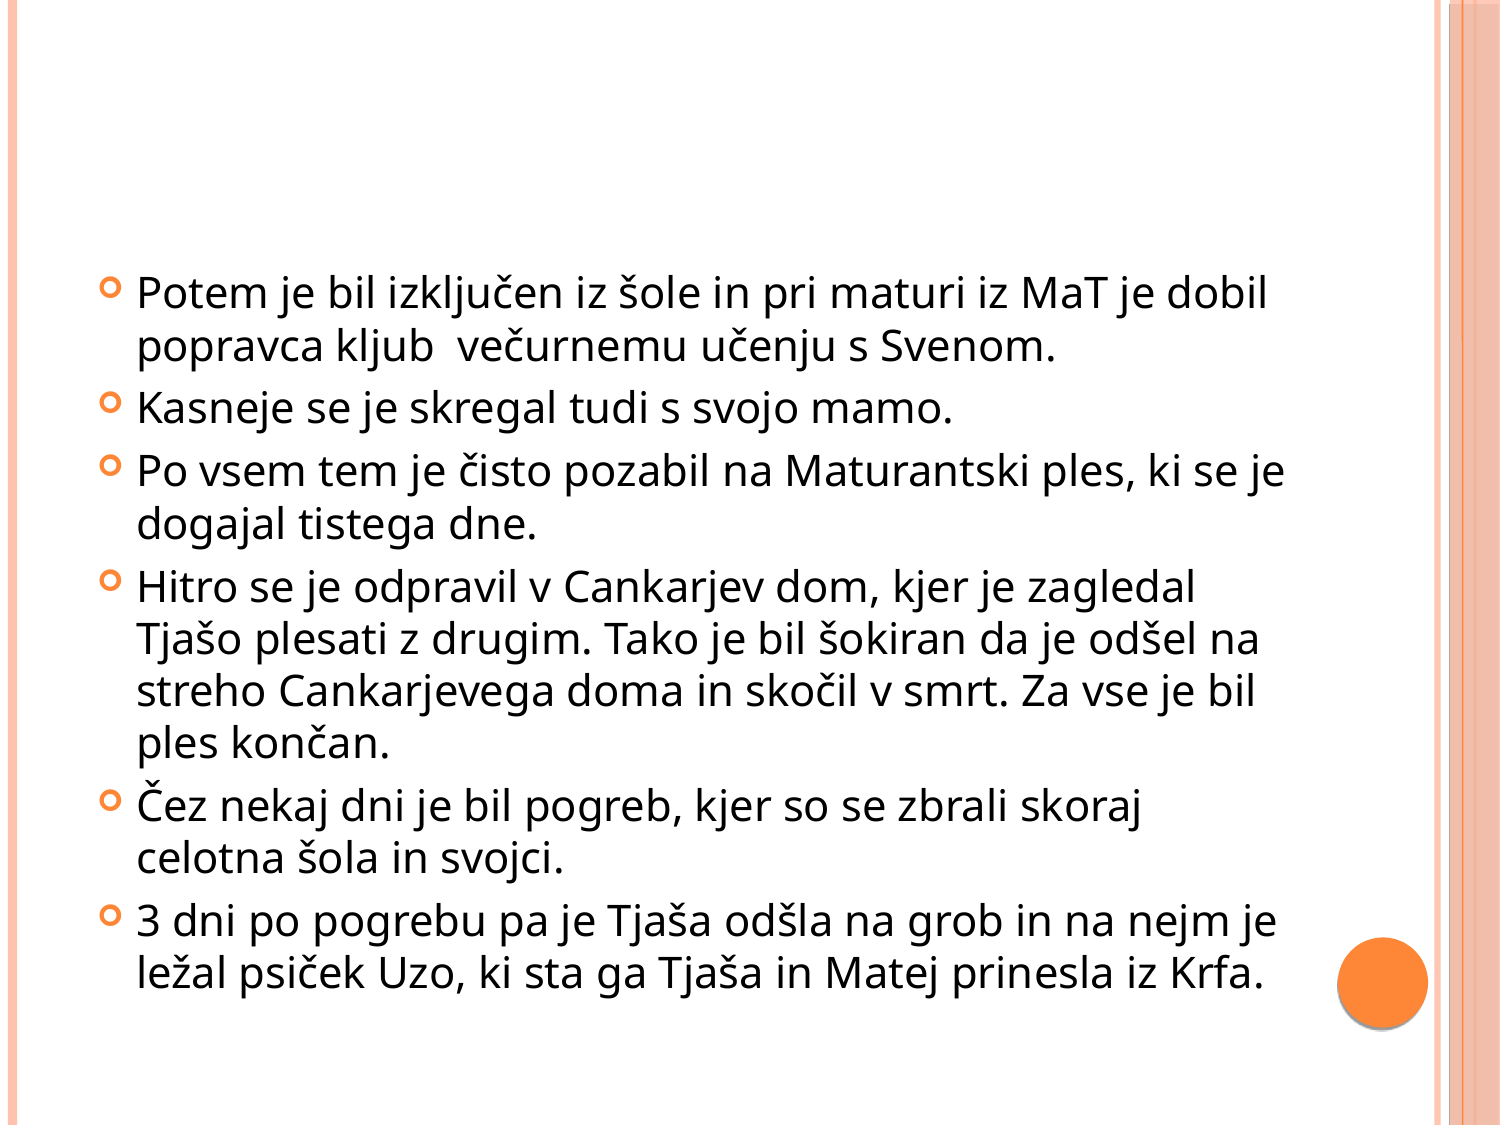

# Potem je bil izključen iz šole in pri maturi iz MaT je dobil popravca kljub večurnemu učenju s Svenom.
Kasneje se je skregal tudi s svojo mamo.
Po vsem tem je čisto pozabil na Maturantski ples, ki se je dogajal tistega dne.
Hitro se je odpravil v Cankarjev dom, kjer je zagledal Tjašo plesati z drugim. Tako je bil šokiran da je odšel na streho Cankarjevega doma in skočil v smrt. Za vse je bil ples končan.
Čez nekaj dni je bil pogreb, kjer so se zbrali skoraj celotna šola in svojci.
3 dni po pogrebu pa je Tjaša odšla na grob in na nejm je ležal psiček Uzo, ki sta ga Tjaša in Matej prinesla iz Krfa.